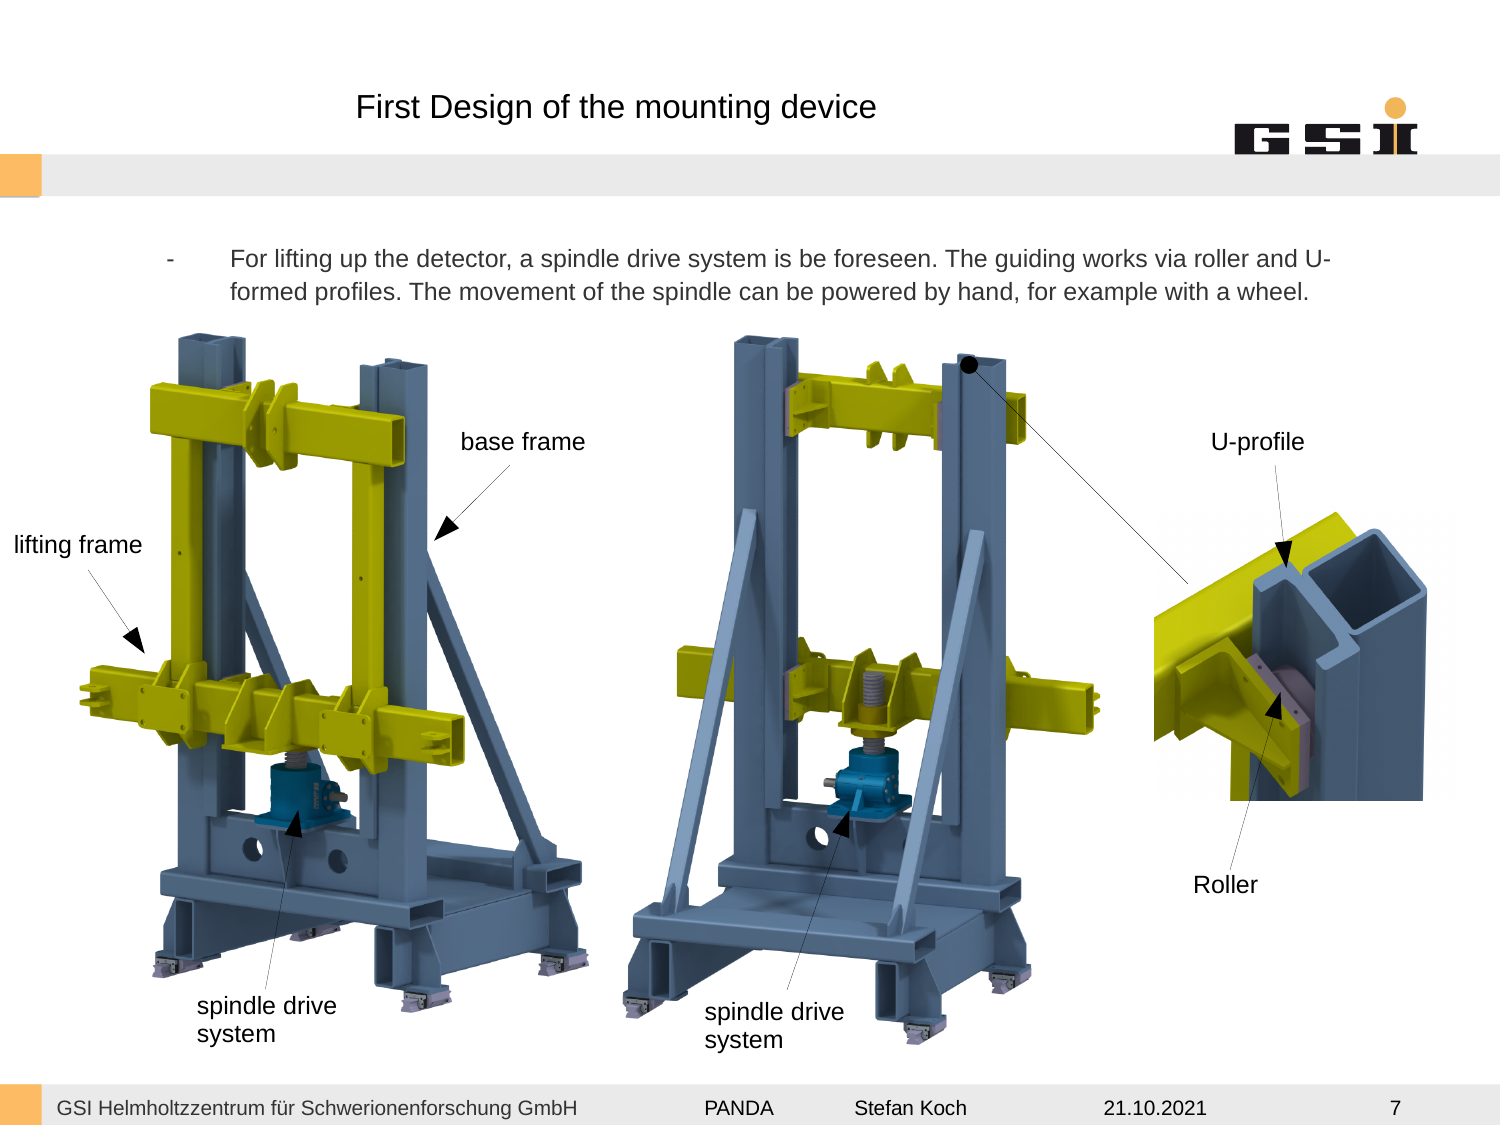

First Design of the mounting device
 - 	For lifting up the detector, a spindle drive system is be foreseen. The guiding works via roller and U-		formed profiles. The movement of the spindle can be powered by hand, for example with a wheel.
base frame
U-profile
lifting frame
Roller
spindle drive system
spindle drive system